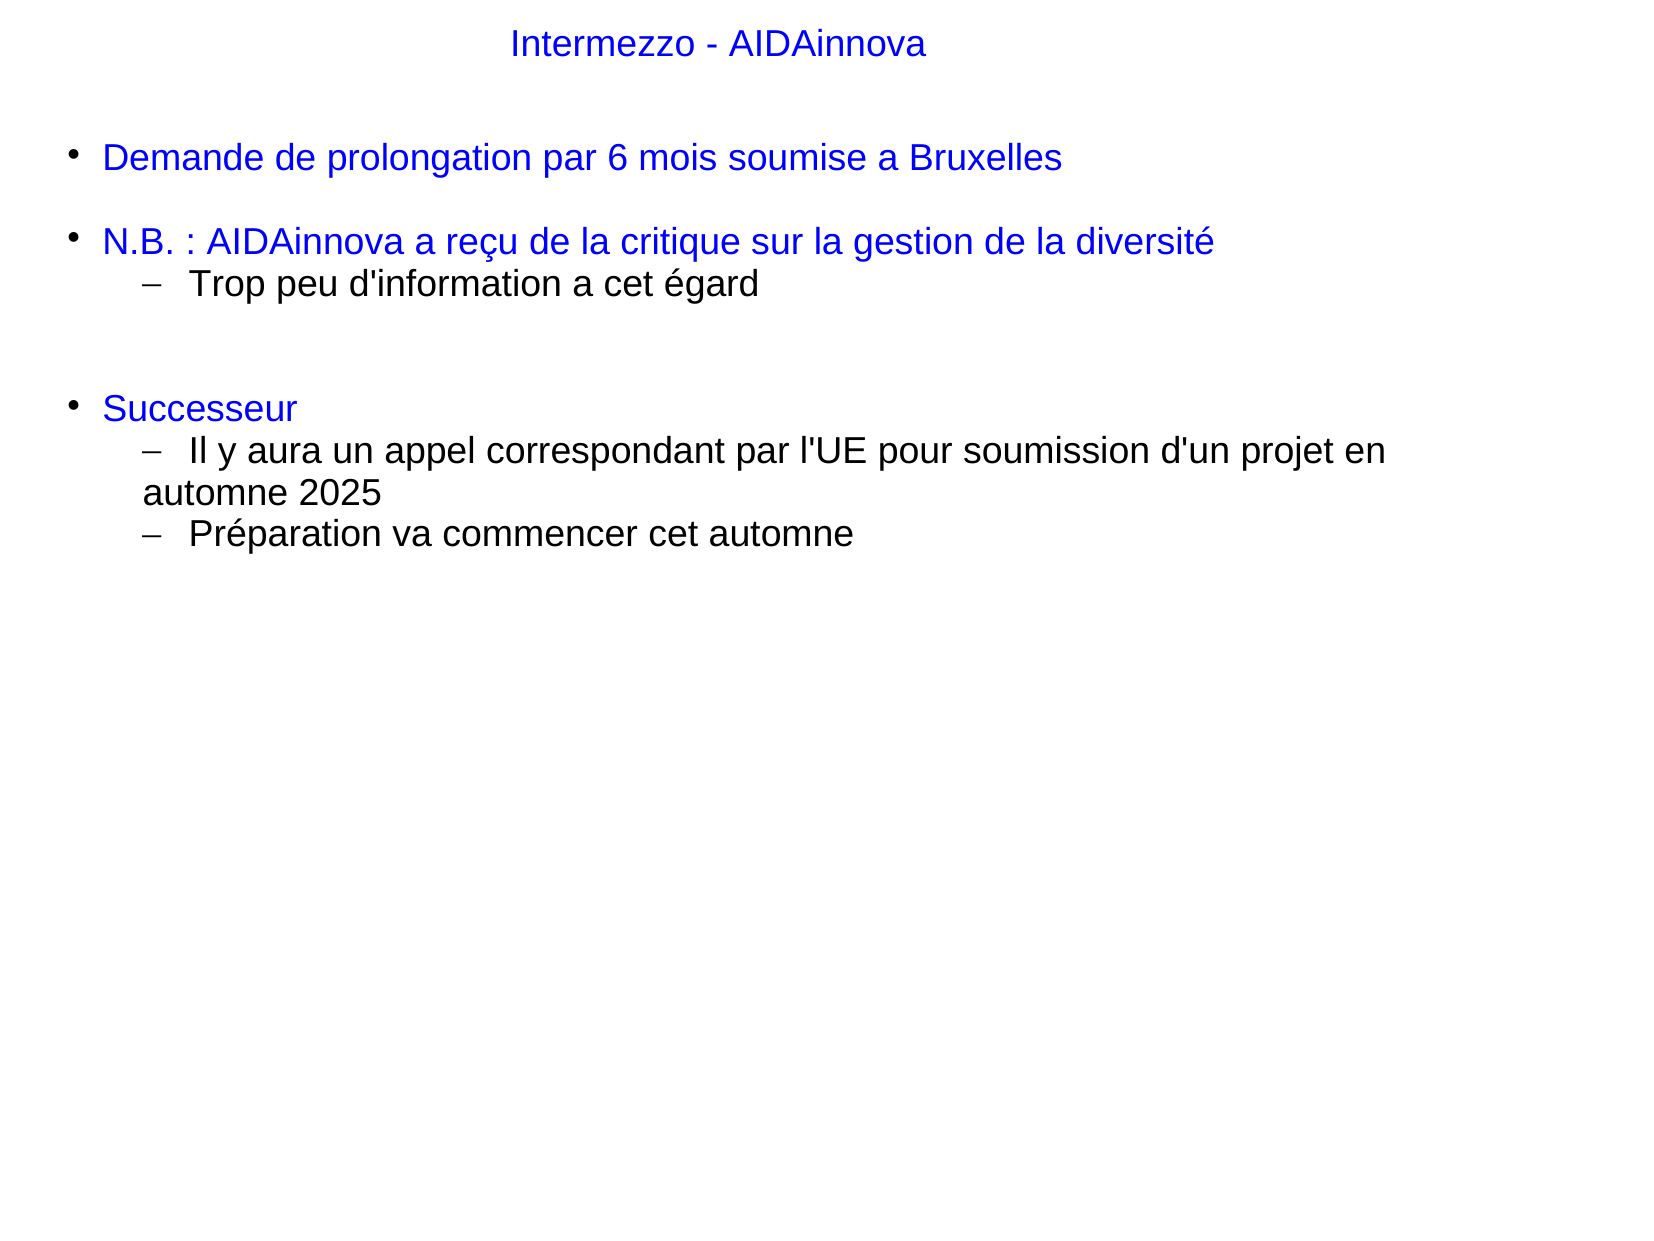

Intermezzo - AIDAinnova
Demande de prolongation par 6 mois soumise a Bruxelles
N.B. : AIDAinnova a reçu de la critique sur la gestion de la diversité
Trop peu d'information a cet égard
Successeur
Il y aura un appel correspondant par l'UE pour soumission d'un projet en
automne 2025
Préparation va commencer cet automne